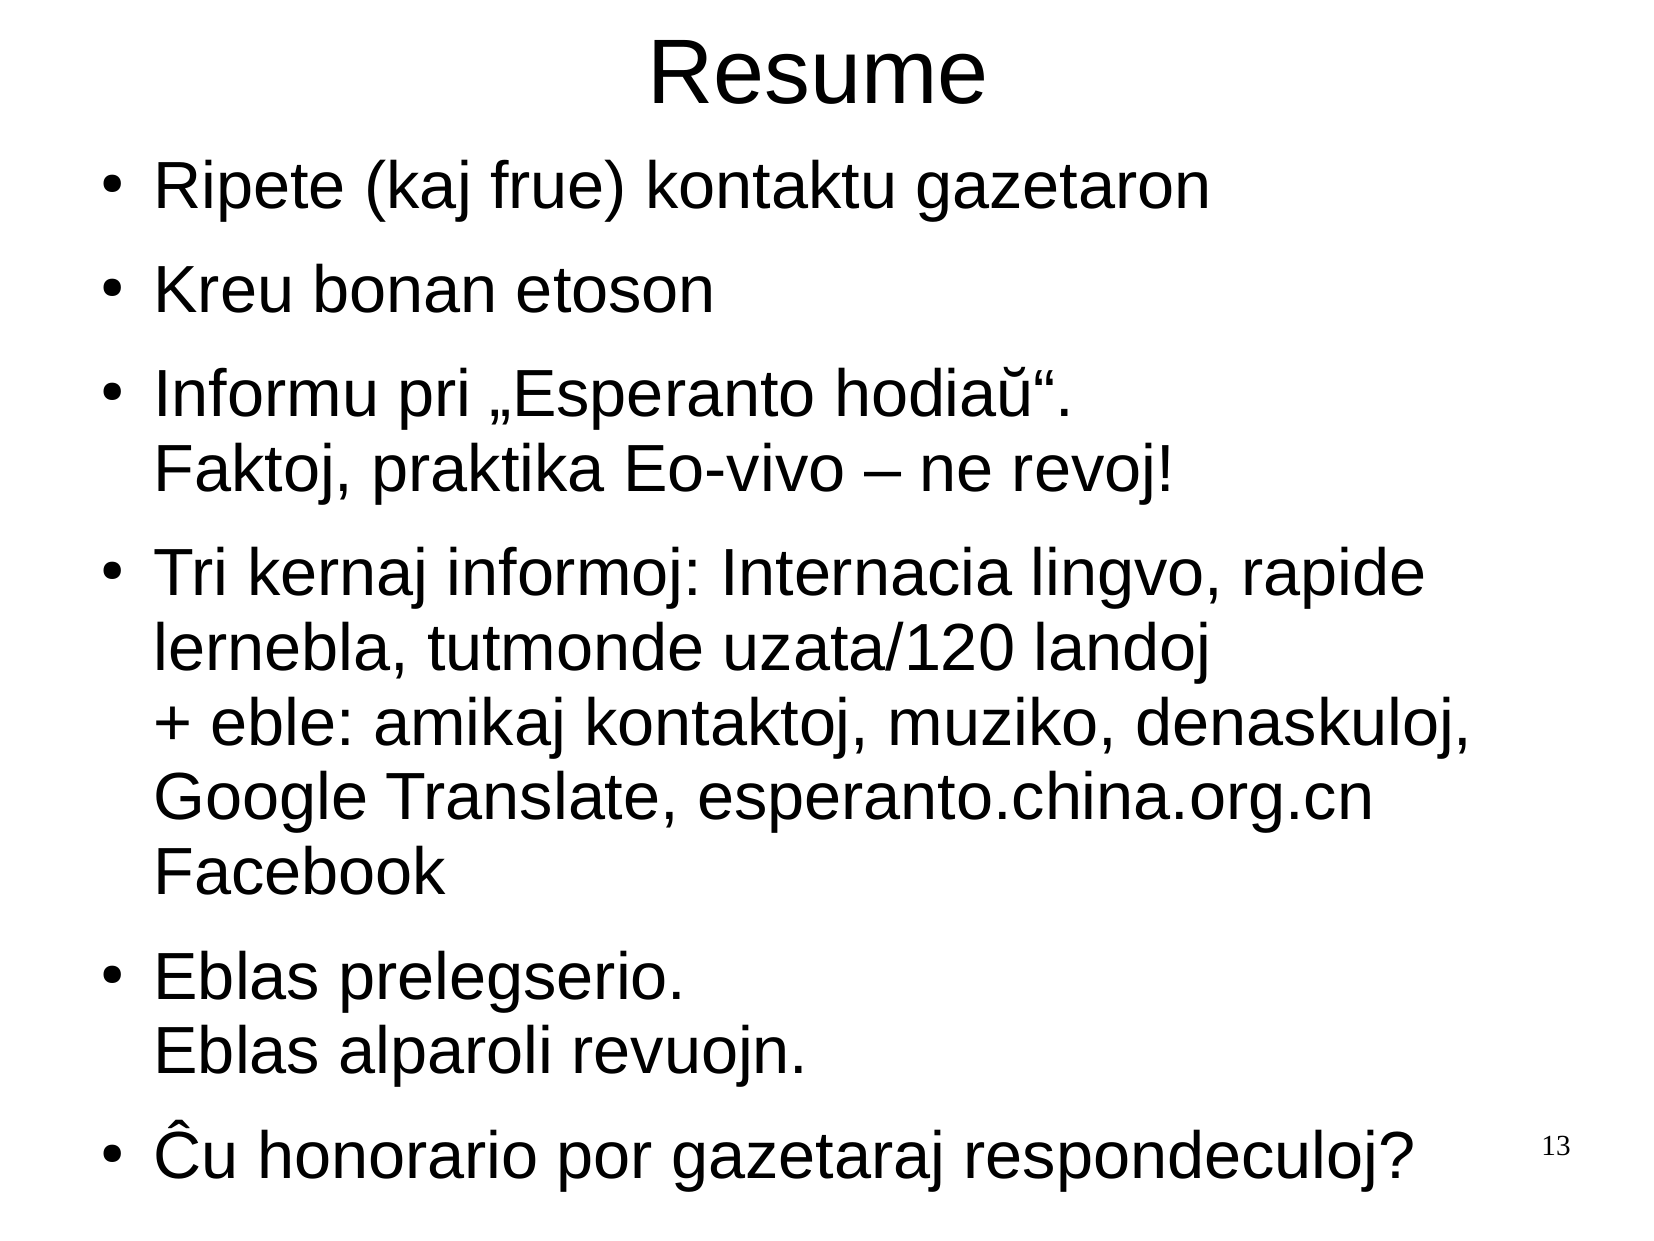

# Resume
Ripete (kaj frue) kontaktu gazetaron
Kreu bonan etoson
Informu pri „Esperanto hodiaŭ“.
Faktoj, praktika Eo-vivo – ne revoj!
Tri kernaj informoj: Internacia lingvo, rapide lernebla, tutmonde uzata/120 landoj
+ eble: amikaj kontaktoj, muziko, denaskuloj, Google Translate, esperanto.china.org.cn Facebook
Eblas prelegserio.
Eblas alparoli revuojn.
Ĉu honorario por gazetaraj respondeculoj?
13